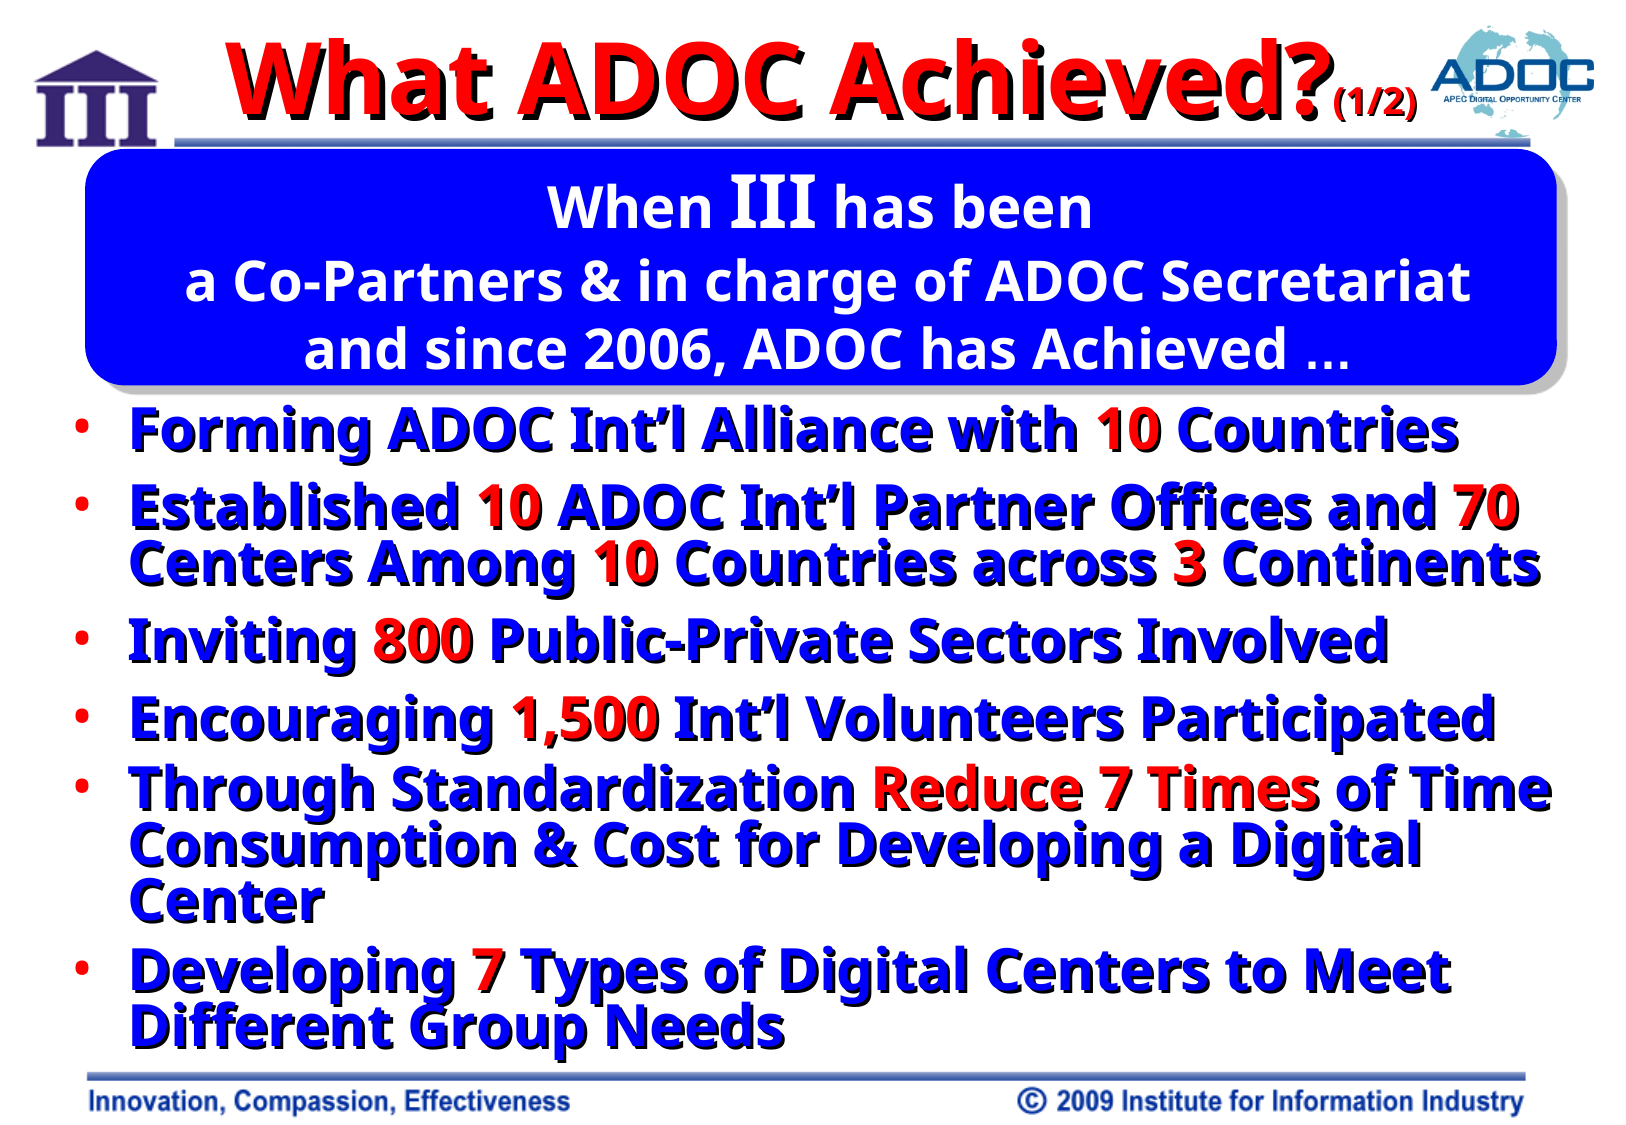

# What ADOC Achieved?(1/2)
When III has been
 a Co-Partners & in charge of ADOC Secretariat
 and since 2006, ADOC has Achieved …
Forming ADOC Int’l Alliance with 10 Countries
Established 10 ADOC Int’l Partner Offices and 70 Centers Among 10 Countries across 3 Continents
Inviting 800 Public-Private Sectors Involved
Encouraging 1,500 Int’l Volunteers Participated
Through Standardization Reduce 7 Times of Time Consumption & Cost for Developing a Digital Center
Developing 7 Types of Digital Centers to Meet Different Group Needs